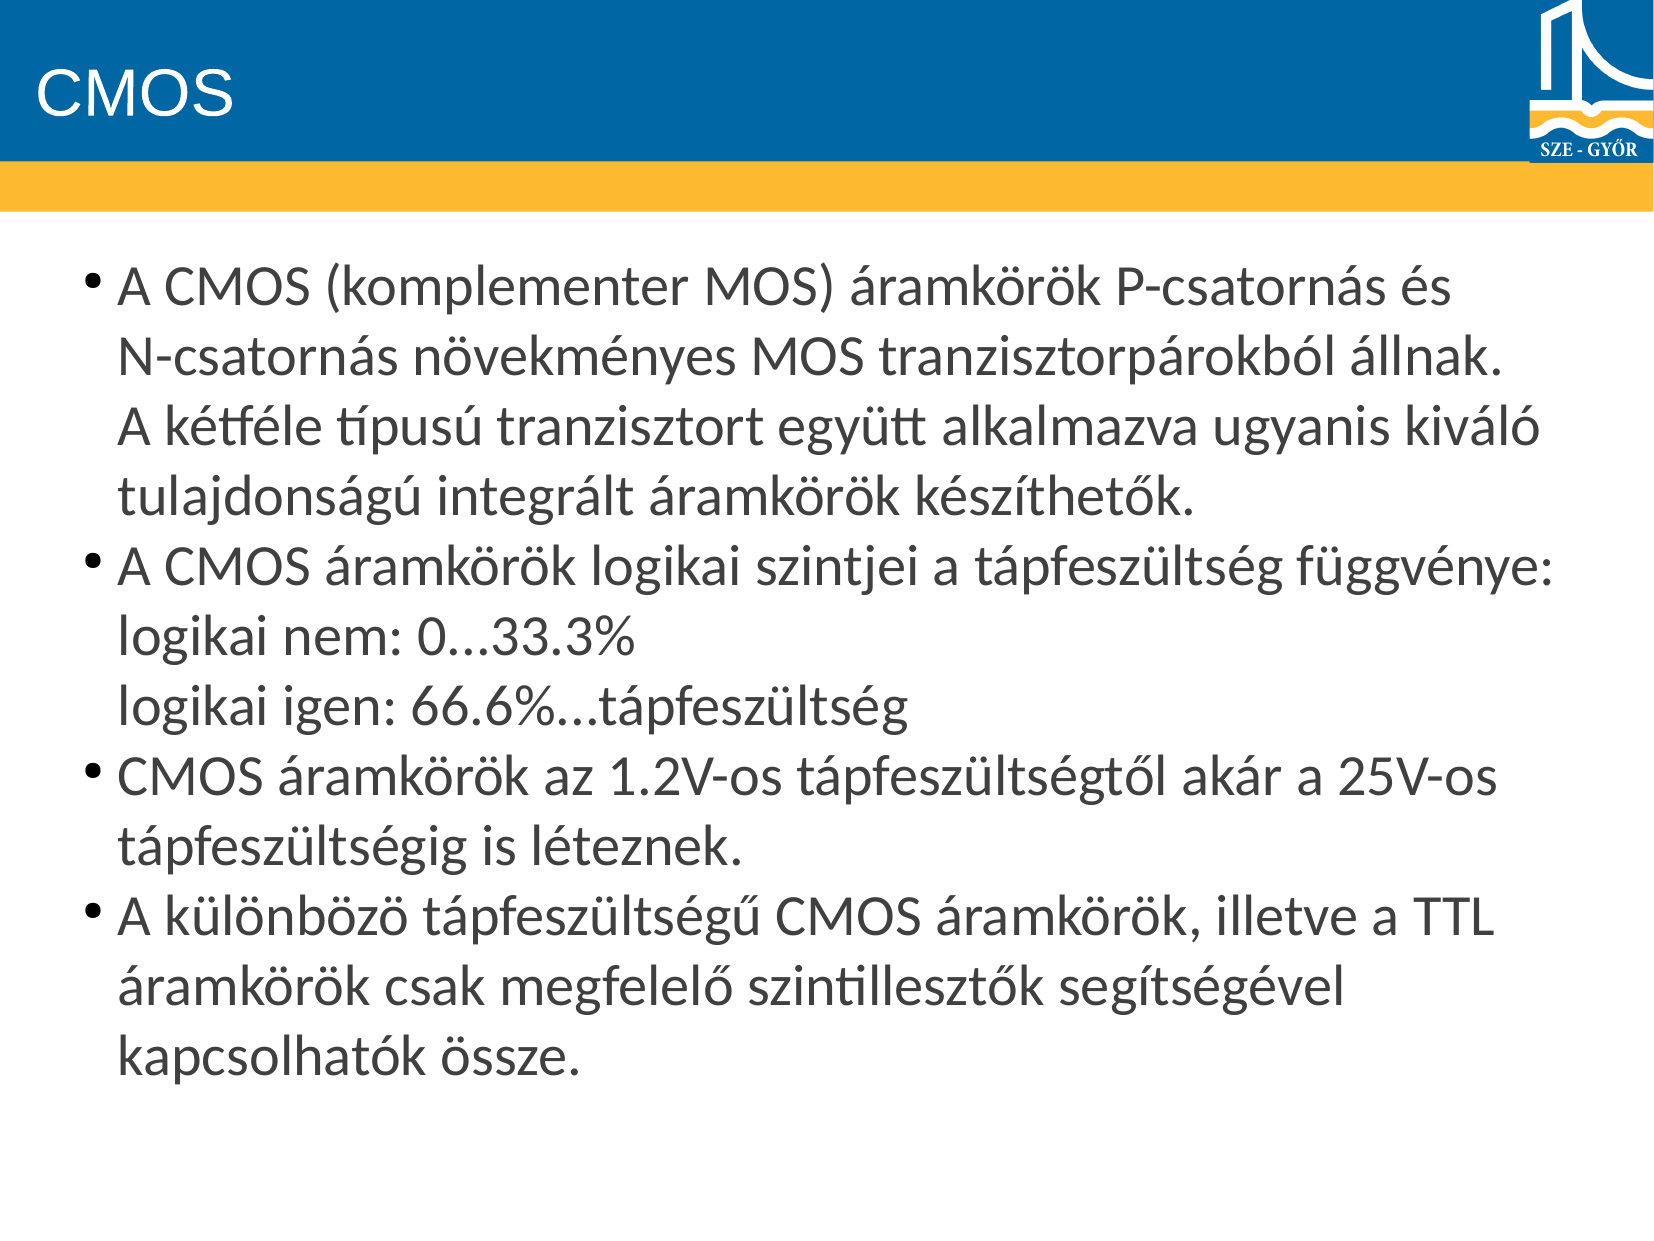

CMOS
A CMOS (komplementer MOS) áramkörök P-csatornás és
N-csatornás növekményes MOS tranzisztorpárokból állnak.
A kétféle típusú tranzisztort együtt alkalmazva ugyanis kiváló tulajdonságú integrált áramkörök készíthetők.
A CMOS áramkörök logikai szintjei a tápfeszültség függvénye:
logikai nem: 0...33.3%
logikai igen: 66.6%...tápfeszültség
CMOS áramkörök az 1.2V-os tápfeszültségtől akár a 25V-os tápfeszültségig is léteznek.
A különbözö tápfeszültségű CMOS áramkörök, illetve a TTL áramkörök csak megfelelő szintillesztők segítségével kapcsolhatók össze.